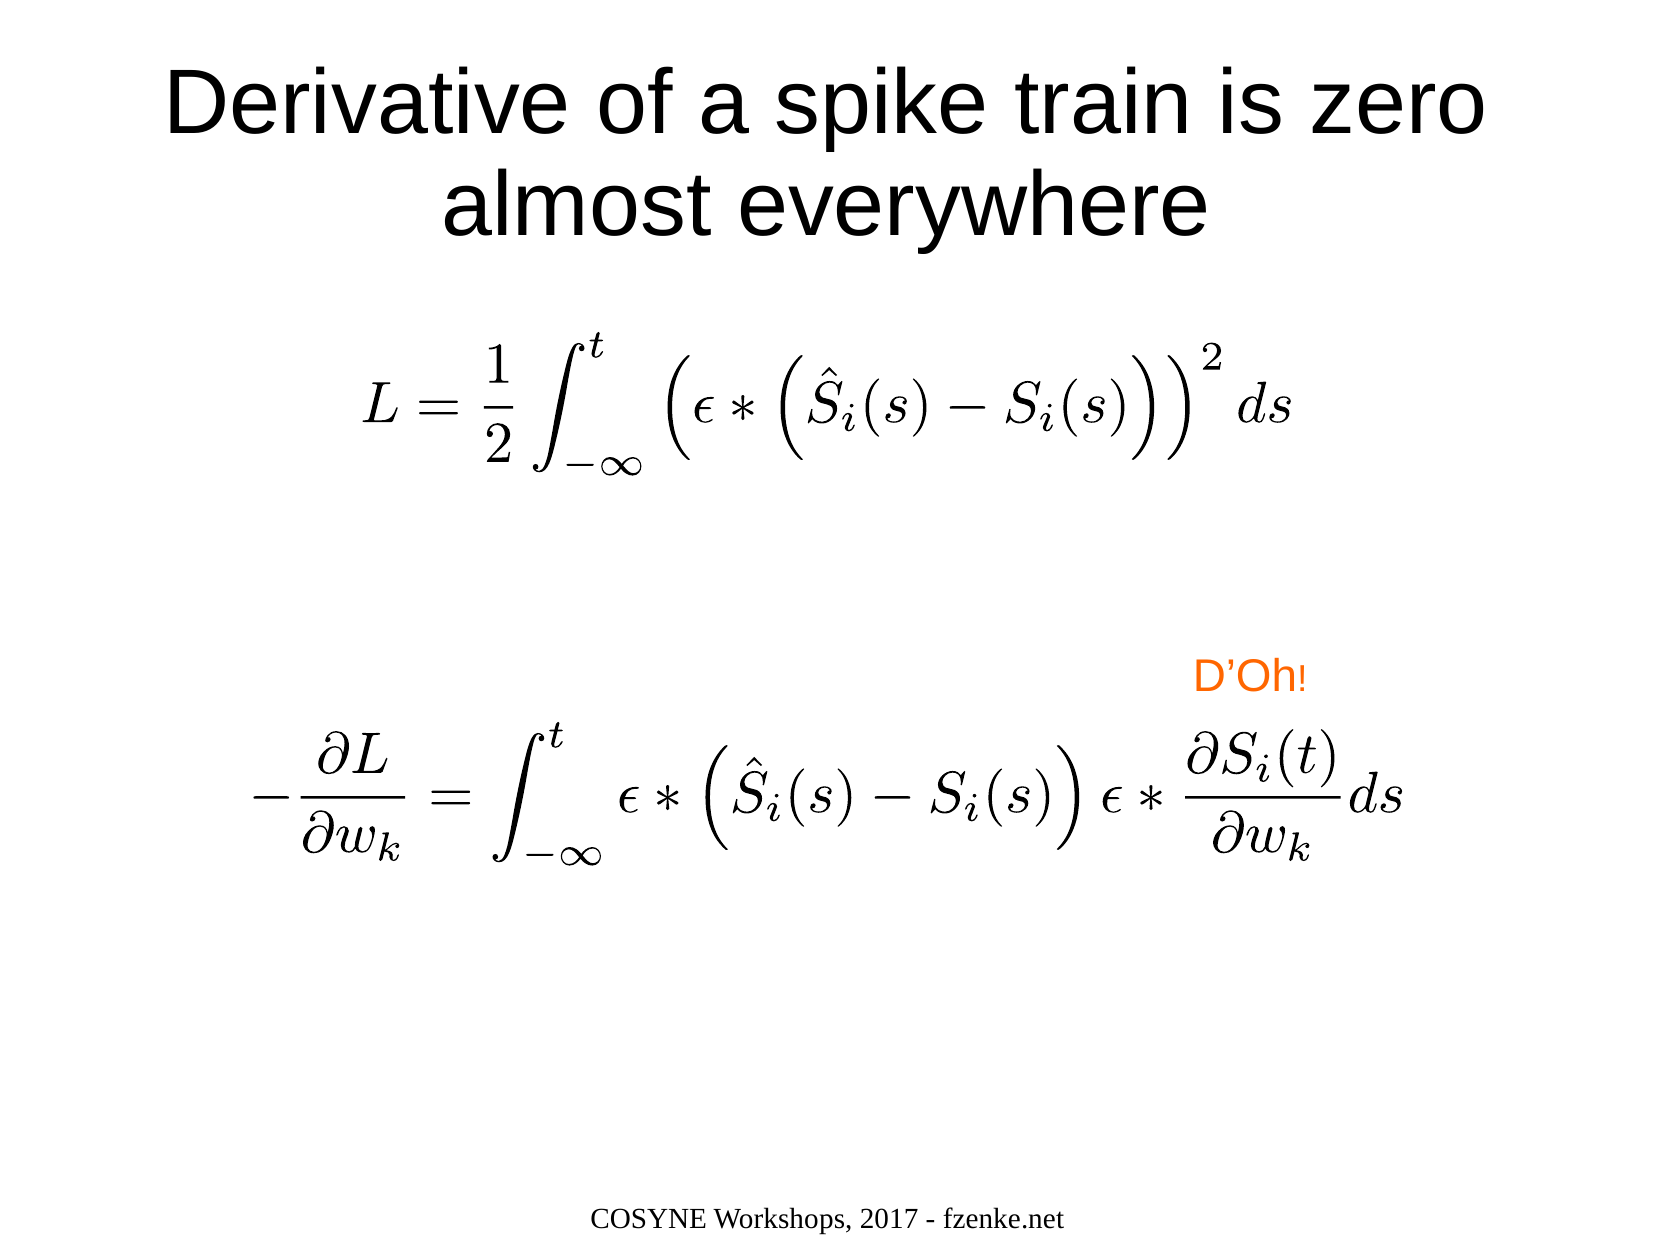

# Derivative of a spike train is zero almost everywhere
D’Oh!
COSYNE Workshops, 2017 - fzenke.net